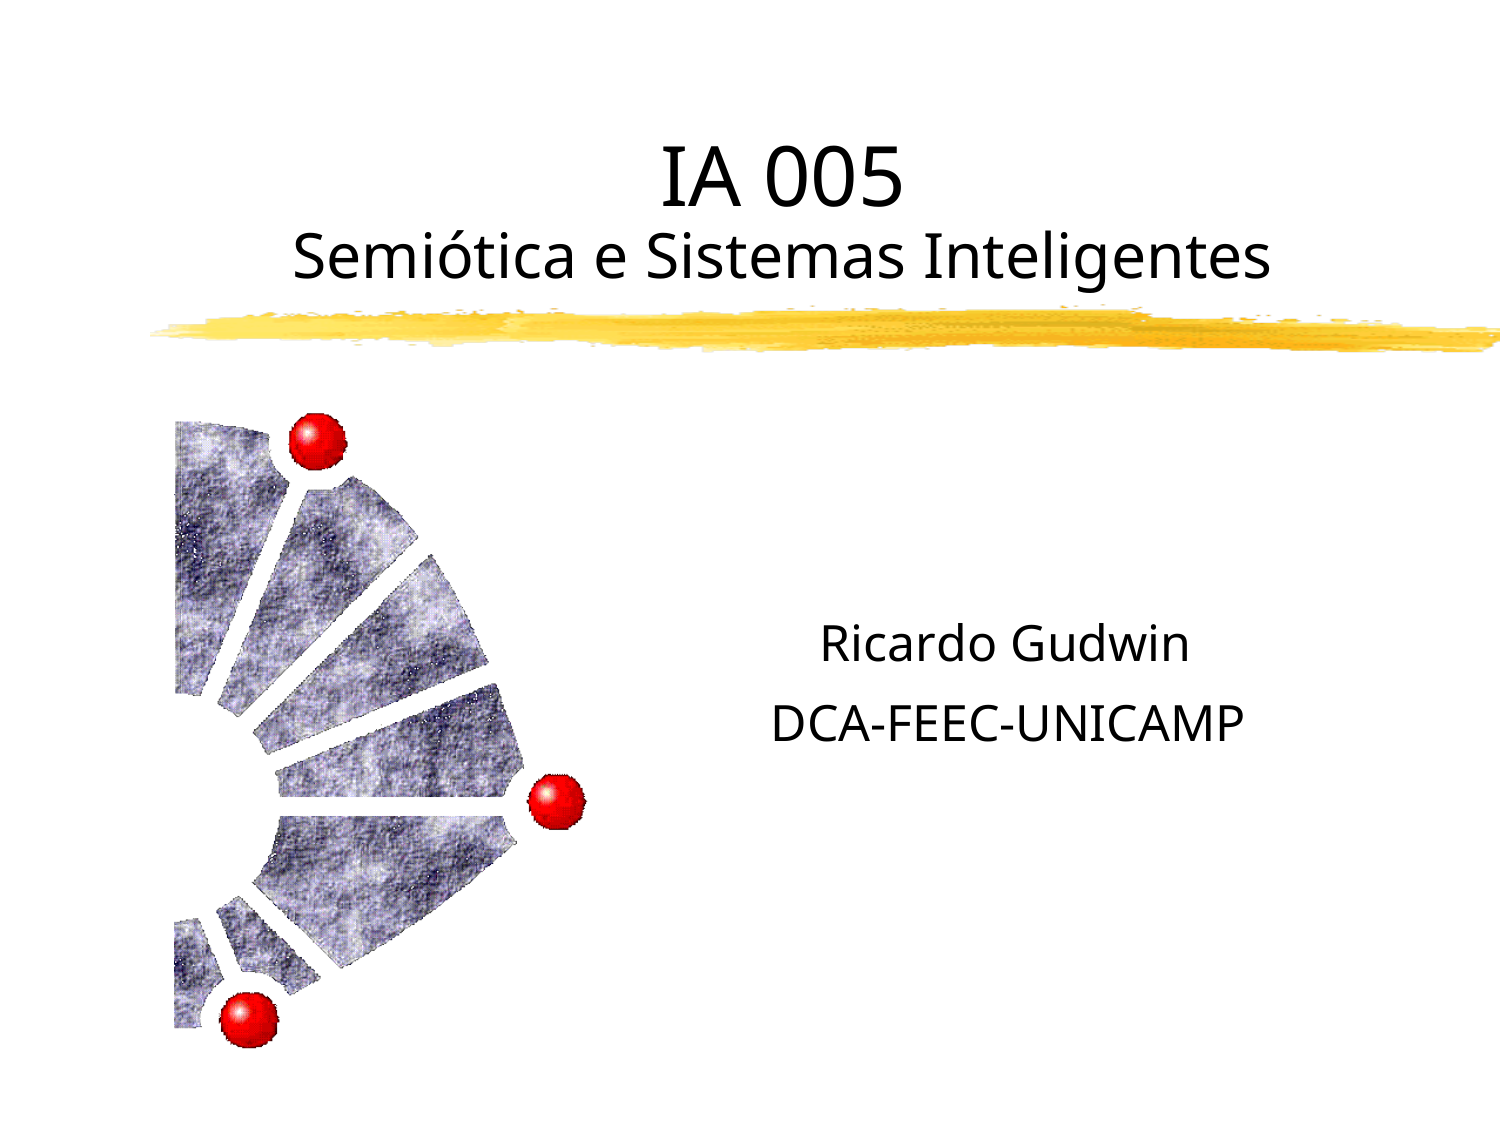

# IA 005 Semiótica e Sistemas Inteligentes
Ricardo Gudwin
DCA-FEEC-UNICAMP